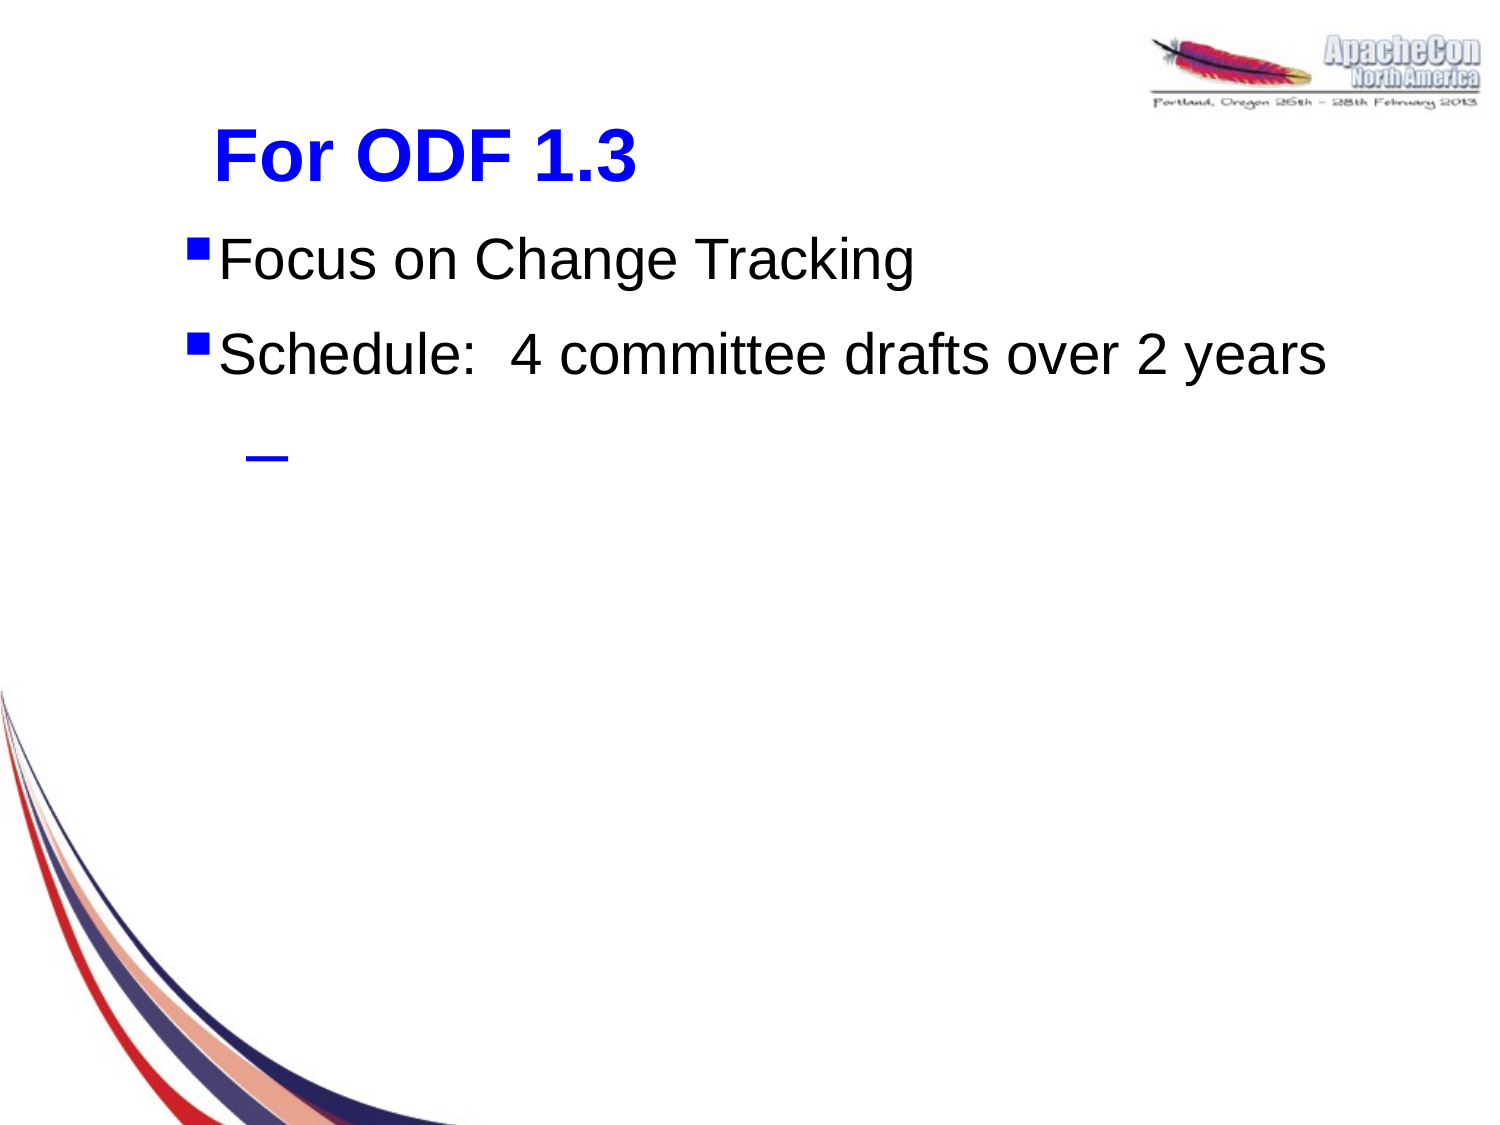

# For ODF 1.3
Focus on Change Tracking
Schedule: 4 committee drafts over 2 years